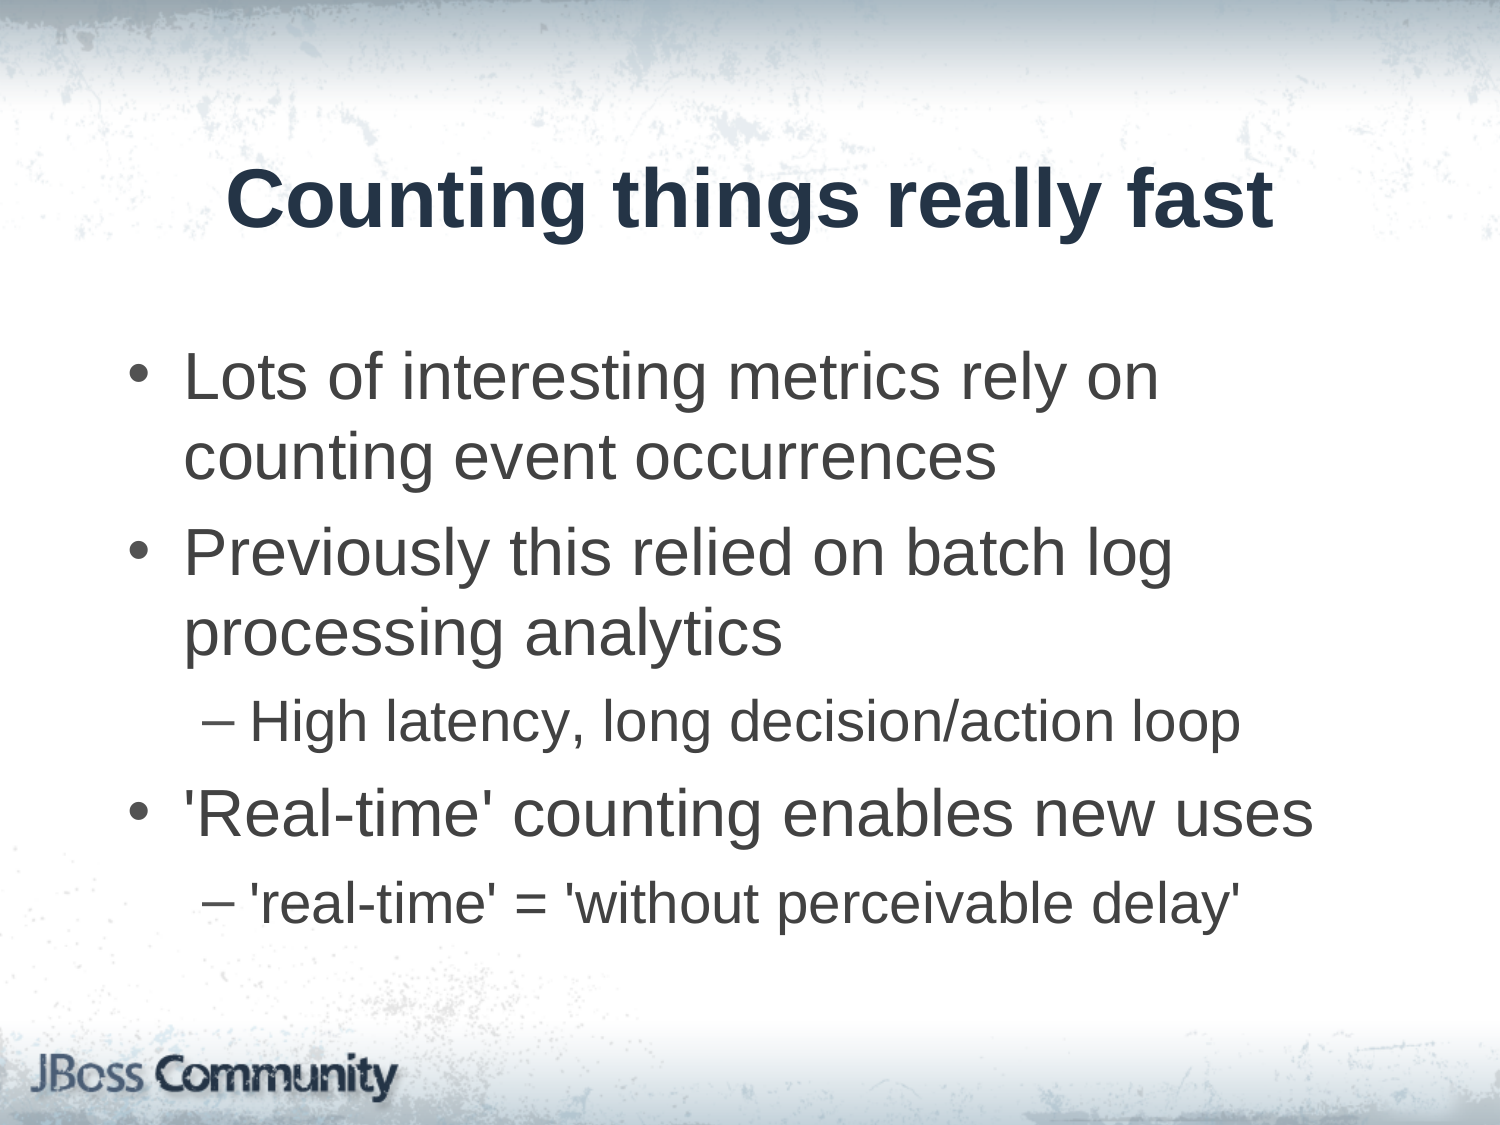

# Counting things really fast
Lots of interesting metrics rely on counting event occurrences
Previously this relied on batch log processing analytics
High latency, long decision/action loop
'Real-time' counting enables new uses
'real-time' = 'without perceivable delay'